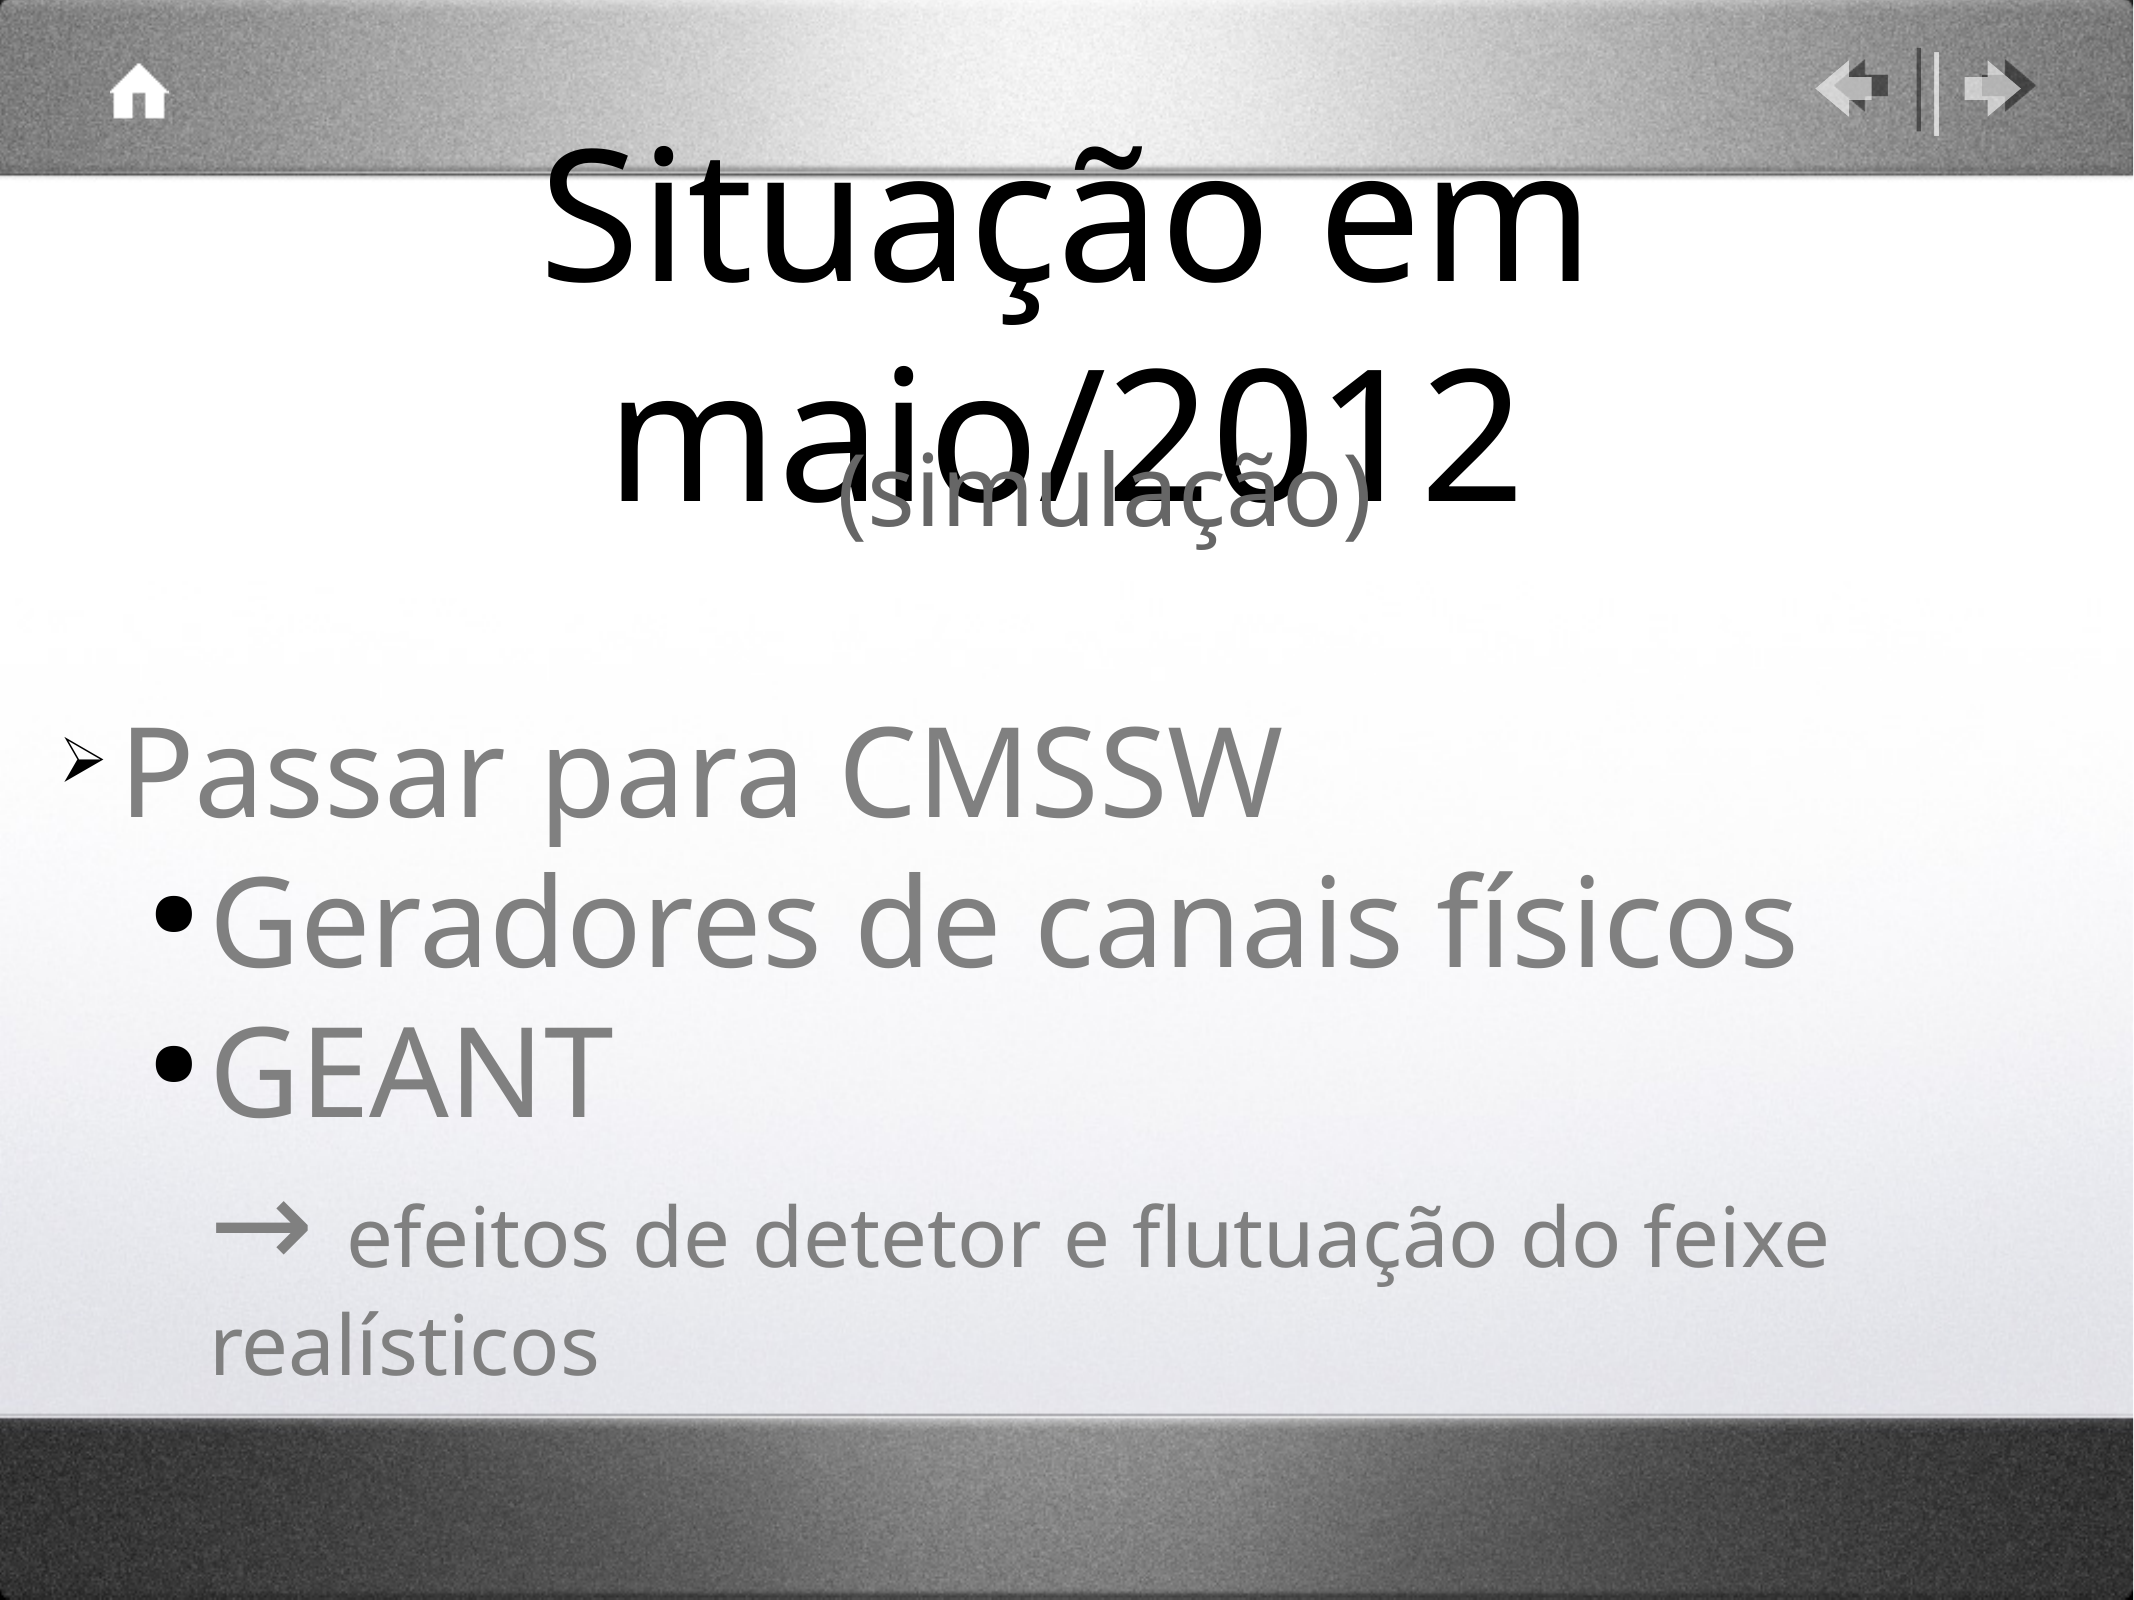

# Situação em maio/2012
(simulação)
Passar para CMSSW
Geradores de canais físicos
GEANT
→ efeitos de detetor e flutuação do feixe realísticos